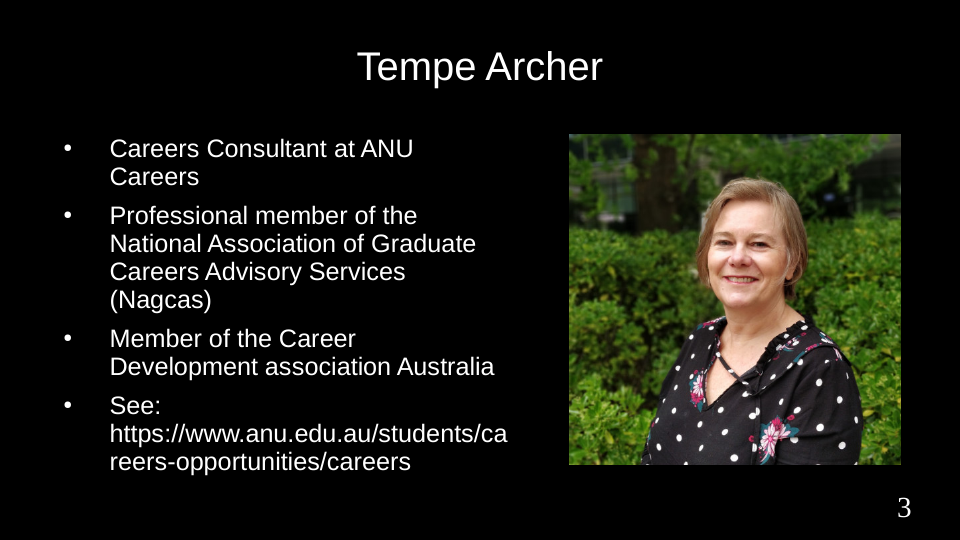

# Tempe Archer
Careers Consultant at ANU Careers
Professional member of the National Association of Graduate Careers Advisory Services (Nagcas)
Member of the Career Development association Australia
See: https://www.anu.edu.au/students/careers-opportunities/careers
3